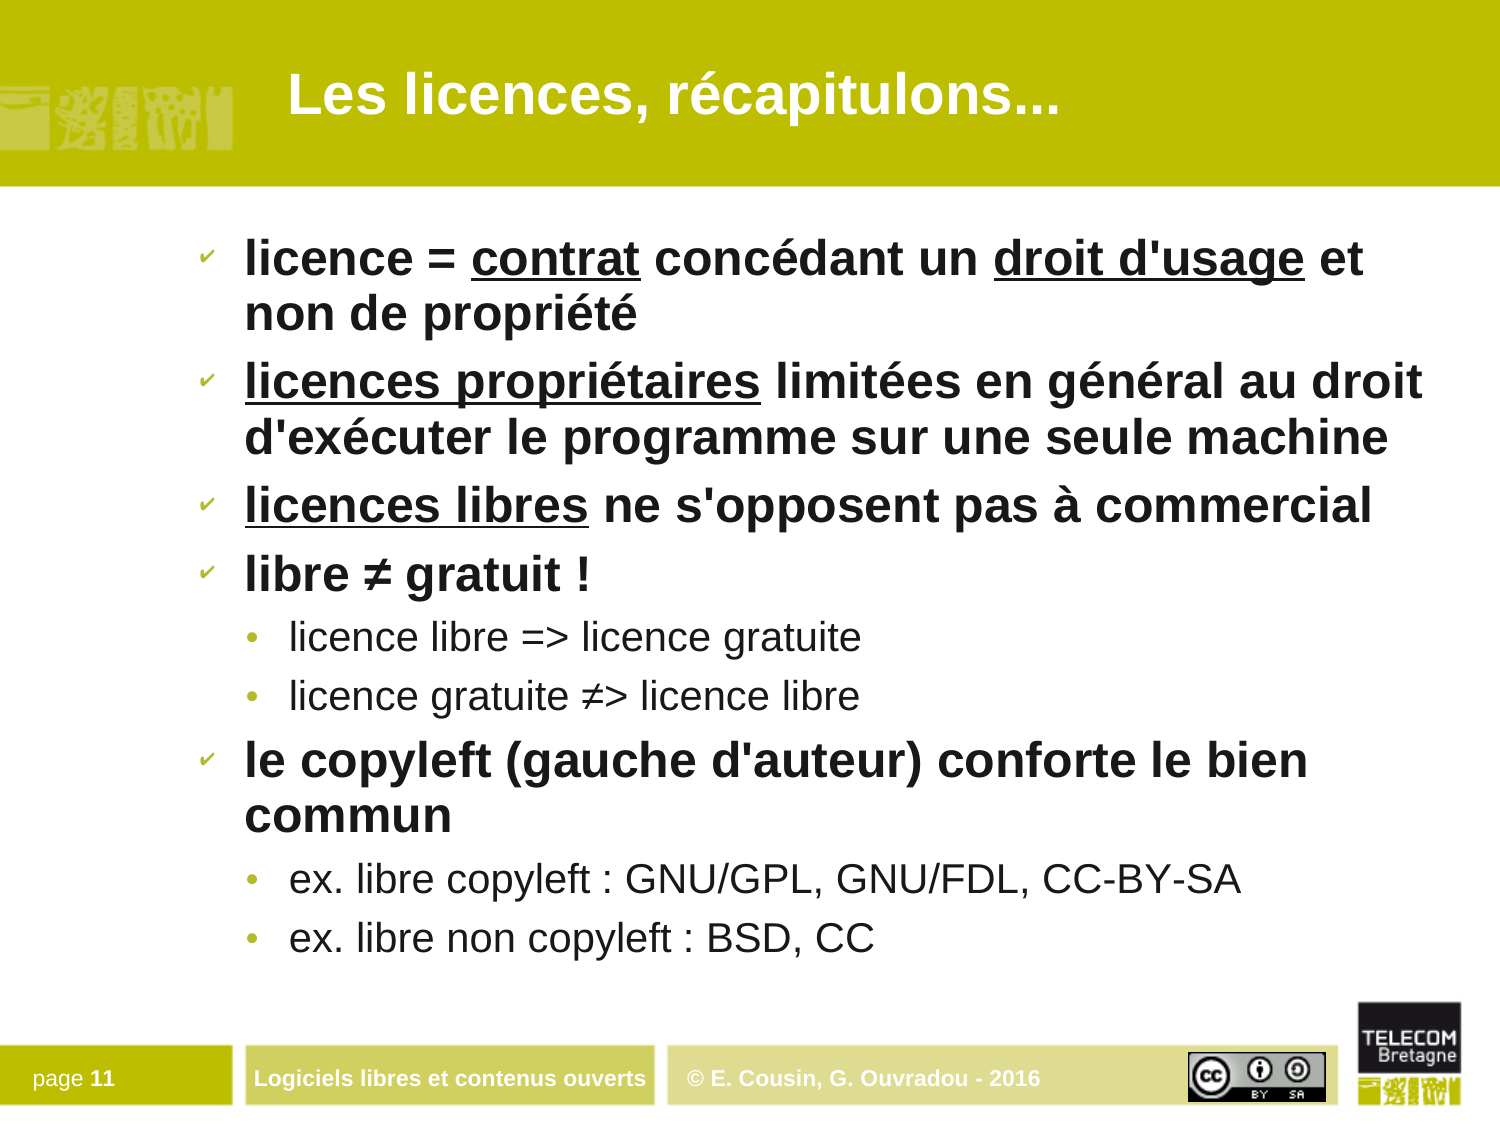

# Les licences, récapitulons...
licence = contrat concédant un droit d'usage et non de propriété
licences propriétaires limitées en général au droit d'exécuter le programme sur une seule machine
licences libres ne s'opposent pas à commercial
libre ≠ gratuit !
licence libre => licence gratuite
licence gratuite ≠> licence libre
le copyleft (gauche d'auteur) conforte le bien commun
ex. libre copyleft : GNU/GPL, GNU/FDL, CC-BY-SA
ex. libre non copyleft : BSD, CC
11
© E. Cousin, G. Ouvradou - 2016